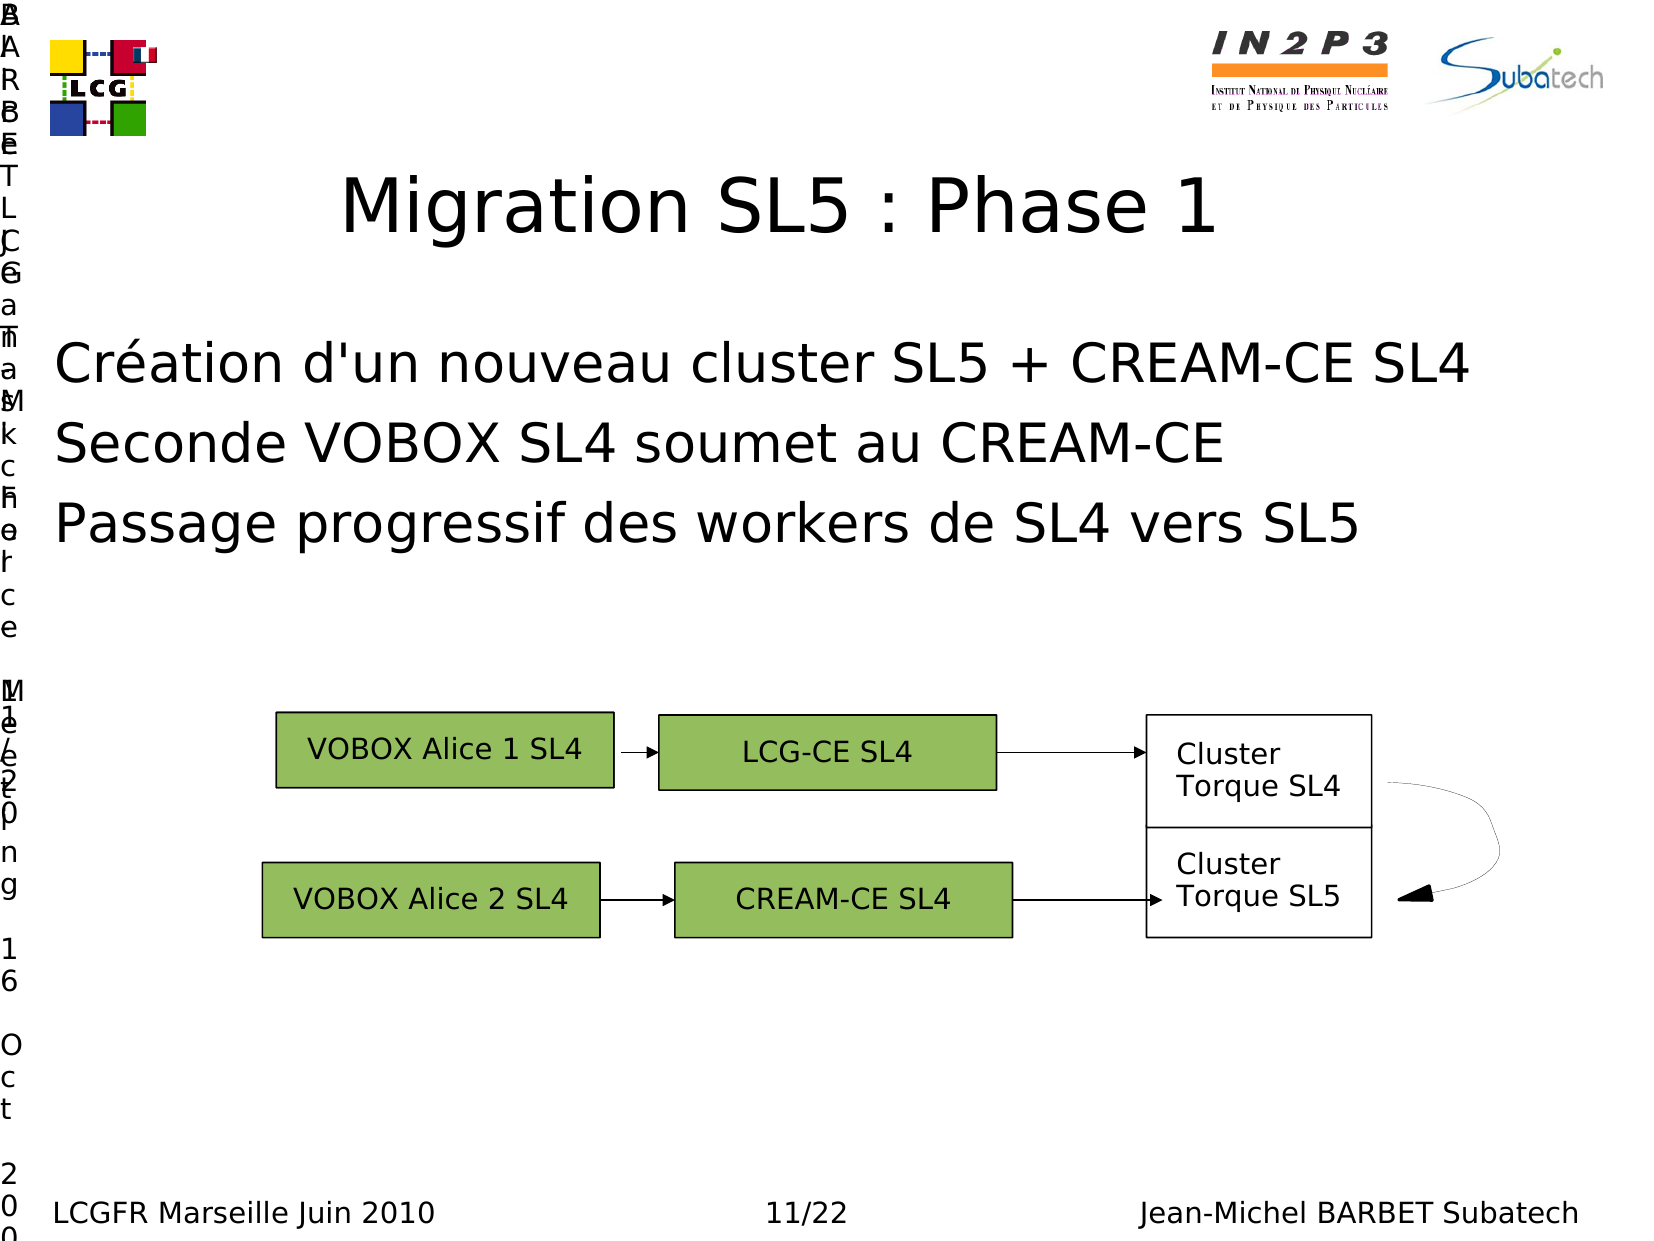

# Migration SL5 : Phase 1
Création d'un nouveau cluster SL5 + CREAM-CE SL4
Seconde VOBOX SL4 soumet au CREAM-CE
Passage progressif des workers de SL4 vers SL5
VOBOX Alice 1
VOBOX Alice 1 SL4
LCG-CE SL4
Cluster
Torque SL4
Cluster
Torque SL5
VOBOX Alice 2 SL4
CREAM-CE SL4